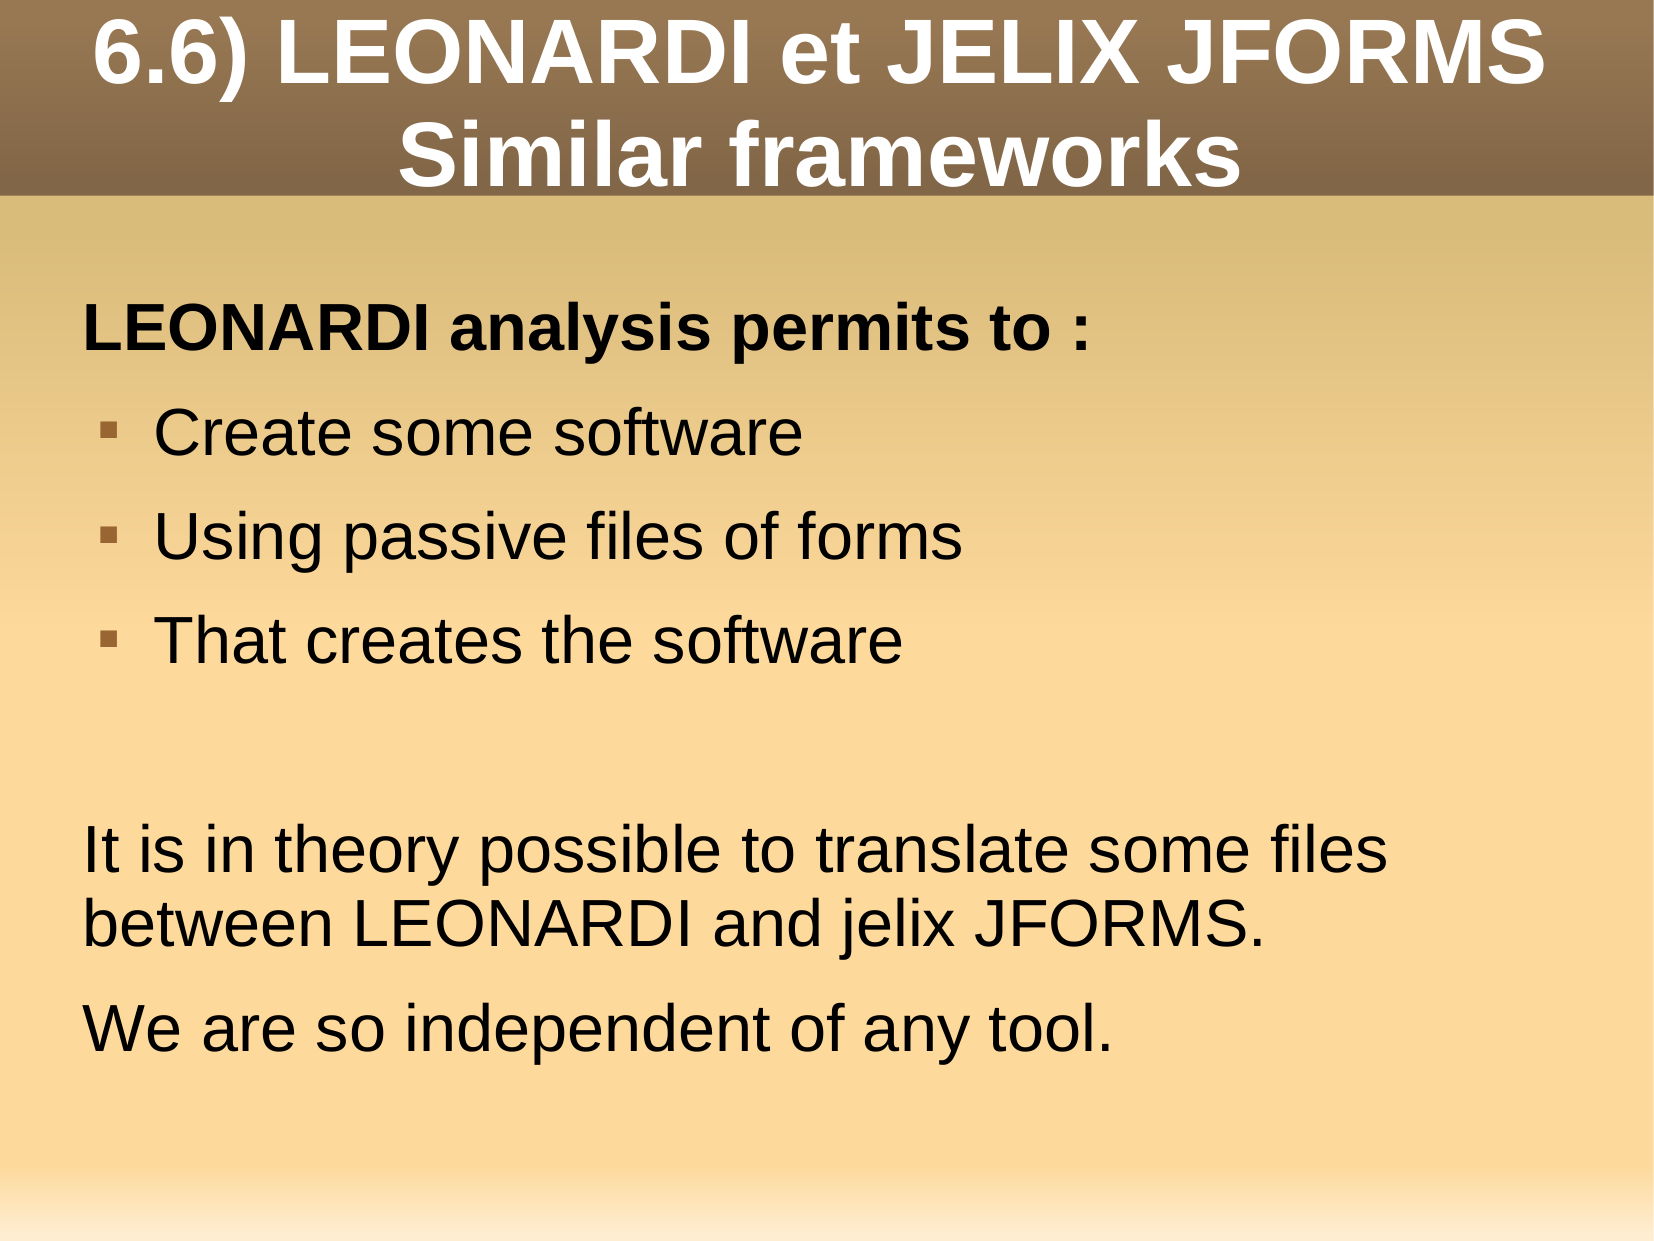

# 6.6) LEONARDI et JELIX JFORMS Similar frameworks
LEONARDI analysis permits to :
Create some software
Using passive files of forms
That creates the software
It is in theory possible to translate some files between LEONARDI and jelix JFORMS.
We are so independent of any tool.